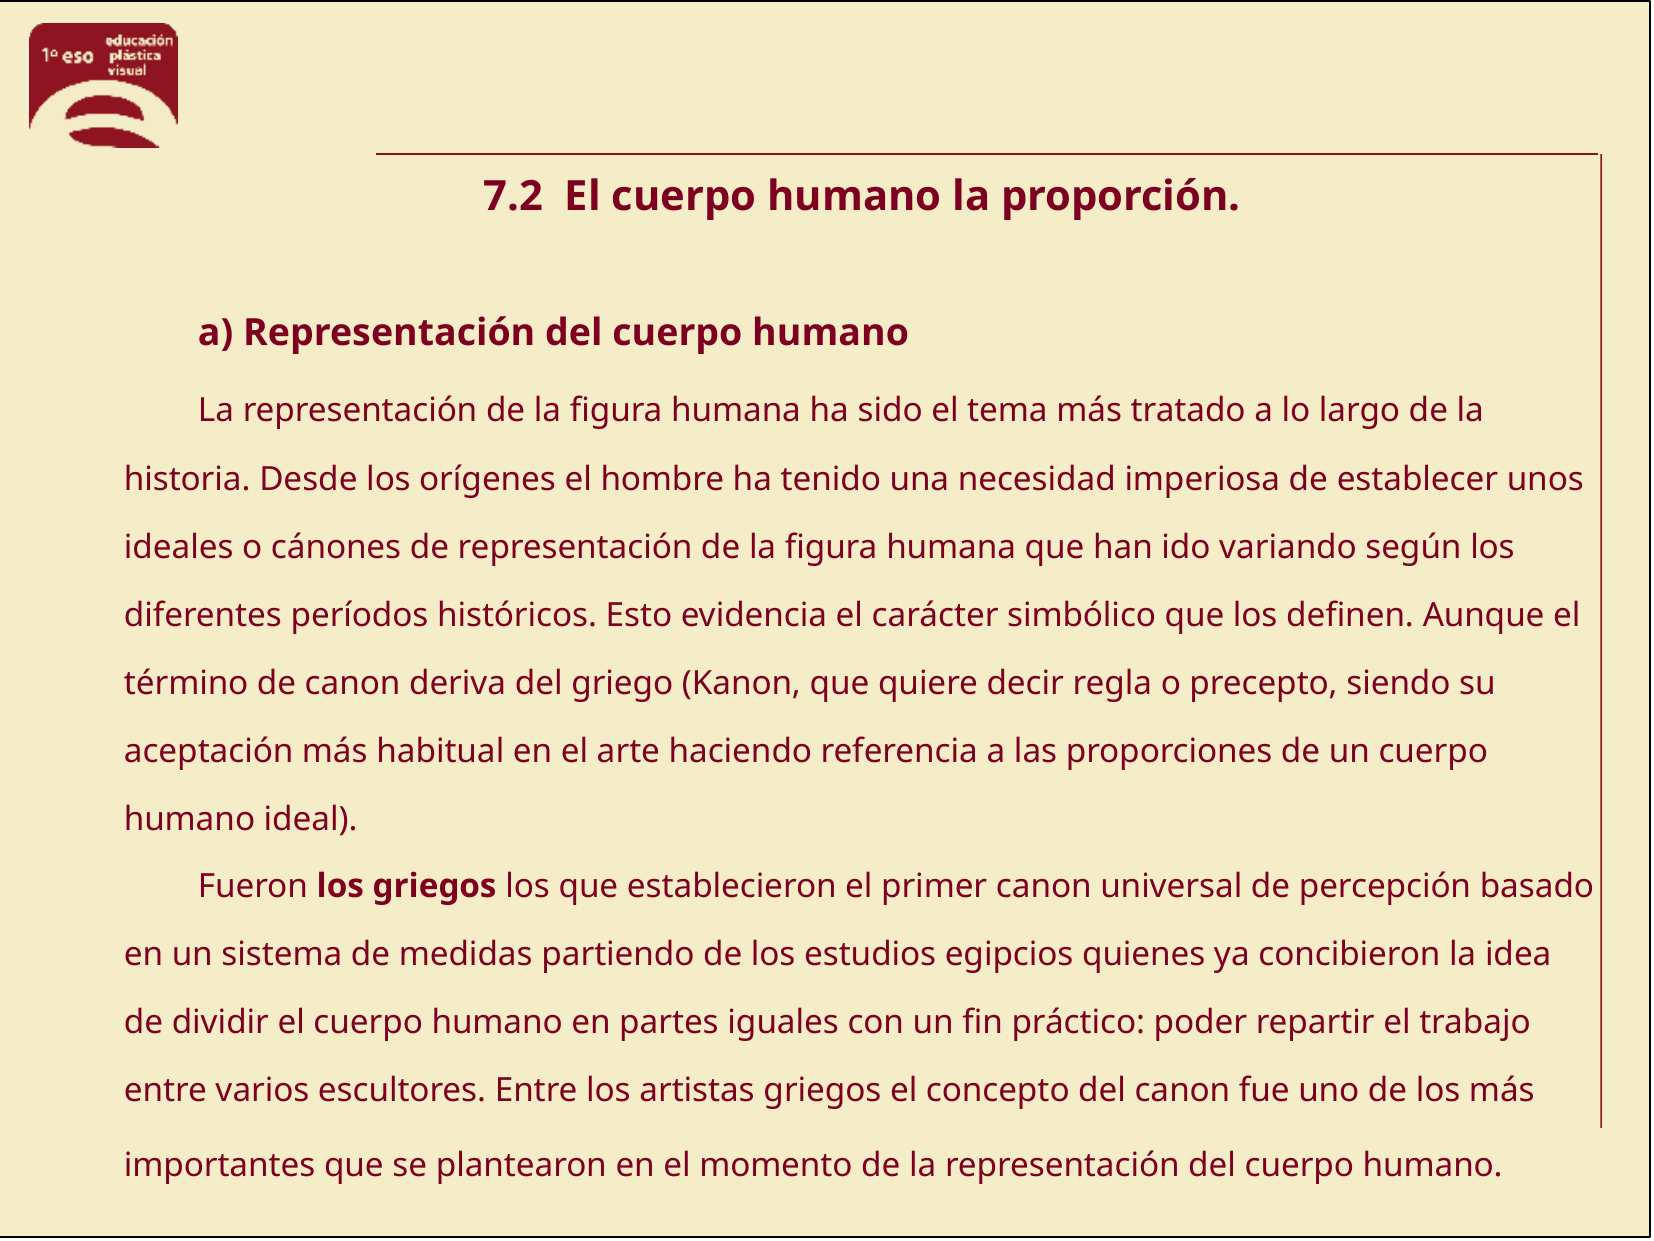

7.2 El cuerpo humano la proporción.
	a) Representación del cuerpo humano
	La representación de la figura humana ha sido el tema más tratado a lo largo de la historia. Desde los orígenes el hombre ha tenido una necesidad imperiosa de establecer unos ideales o cánones de representación de la figura humana que han ido variando según los diferentes períodos históricos. Esto evidencia el carácter simbólico que los definen. Aunque el término de canon deriva del griego (Kanon, que quiere decir regla o precepto, siendo su aceptación más habitual en el arte haciendo referencia a las proporciones de un cuerpo humano ideal).
	Fueron los griegos los que establecieron el primer canon universal de percepción basado en un sistema de medidas partiendo de los estudios egipcios quienes ya concibieron la idea de dividir el cuerpo humano en partes iguales con un fin práctico: poder repartir el trabajo entre varios escultores. Entre los artistas griegos el concepto del canon fue uno de los más importantes que se plantearon en el momento de la representación del cuerpo humano.
#